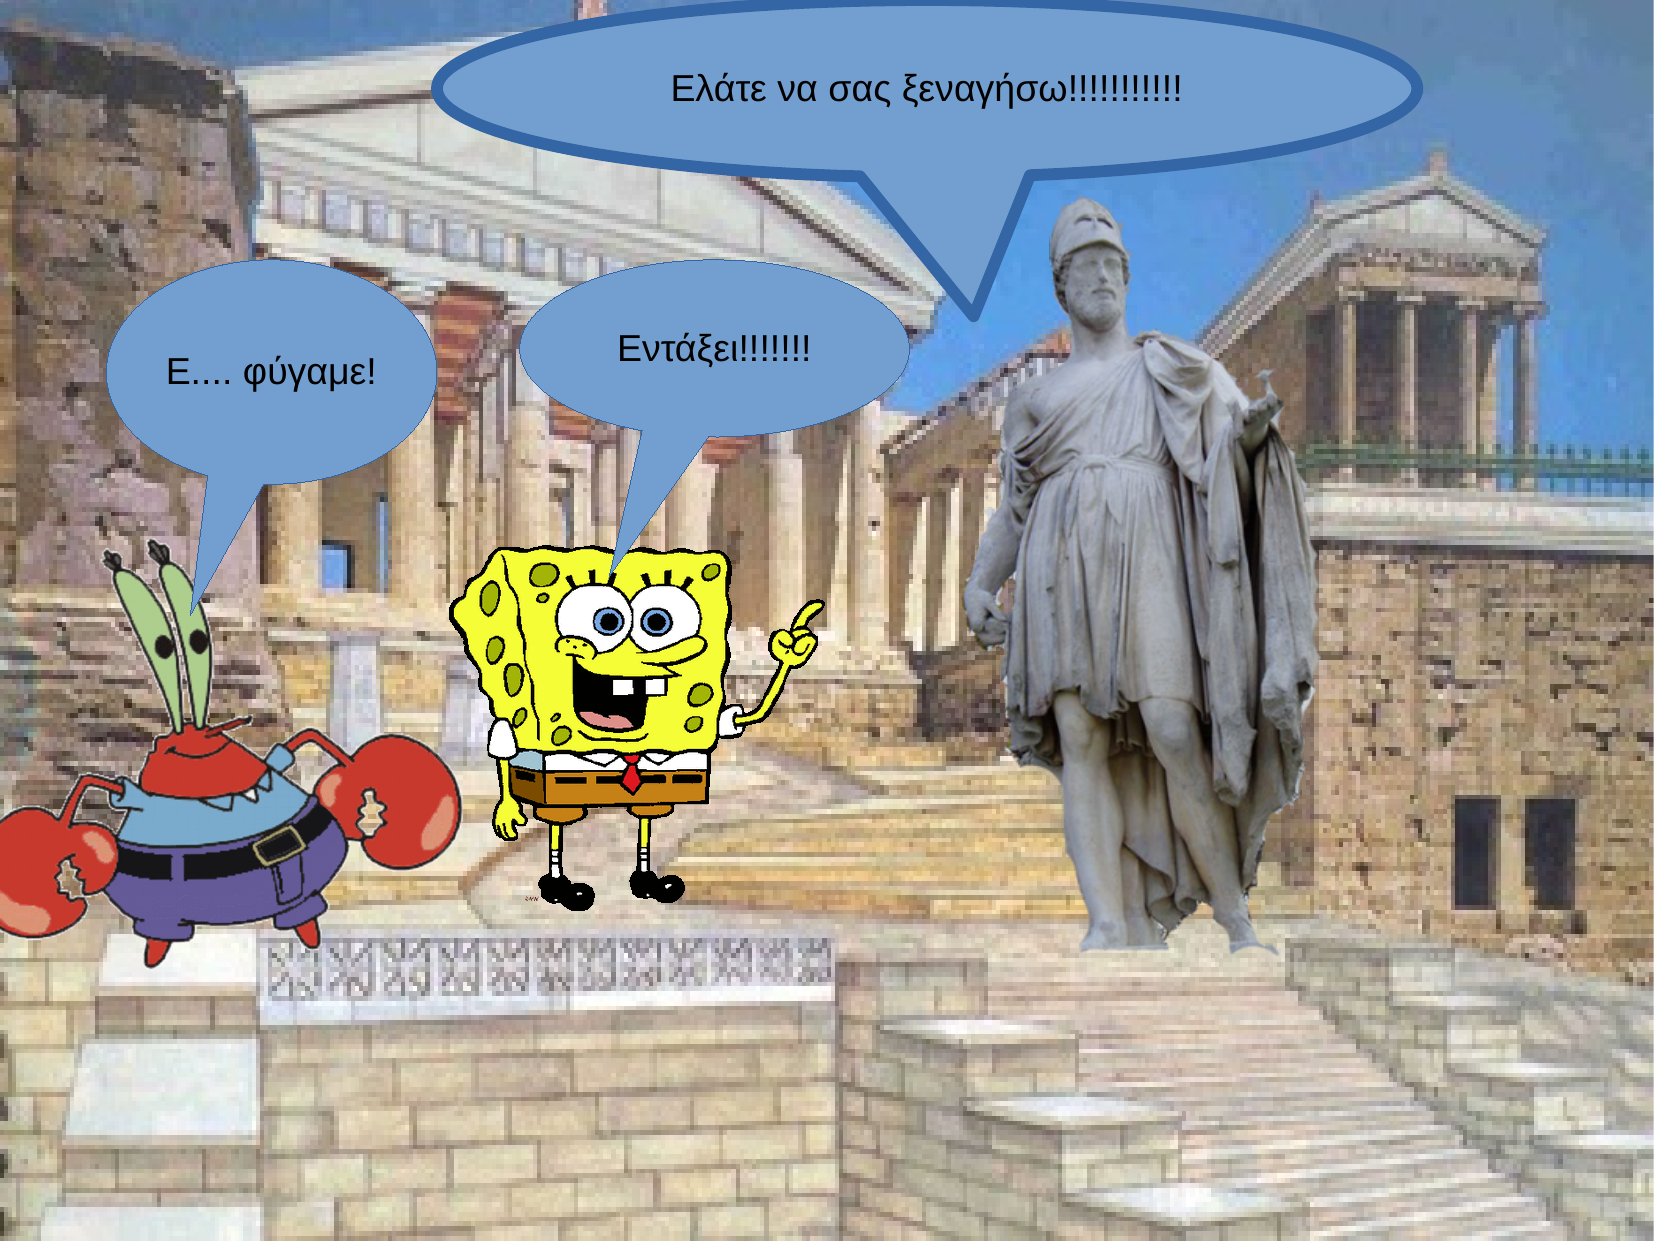

Ελάτε να σας ξεναγήσω!!!!!!!!!!!
Ε.... φύγαμε!
Εντάξει!!!!!!!